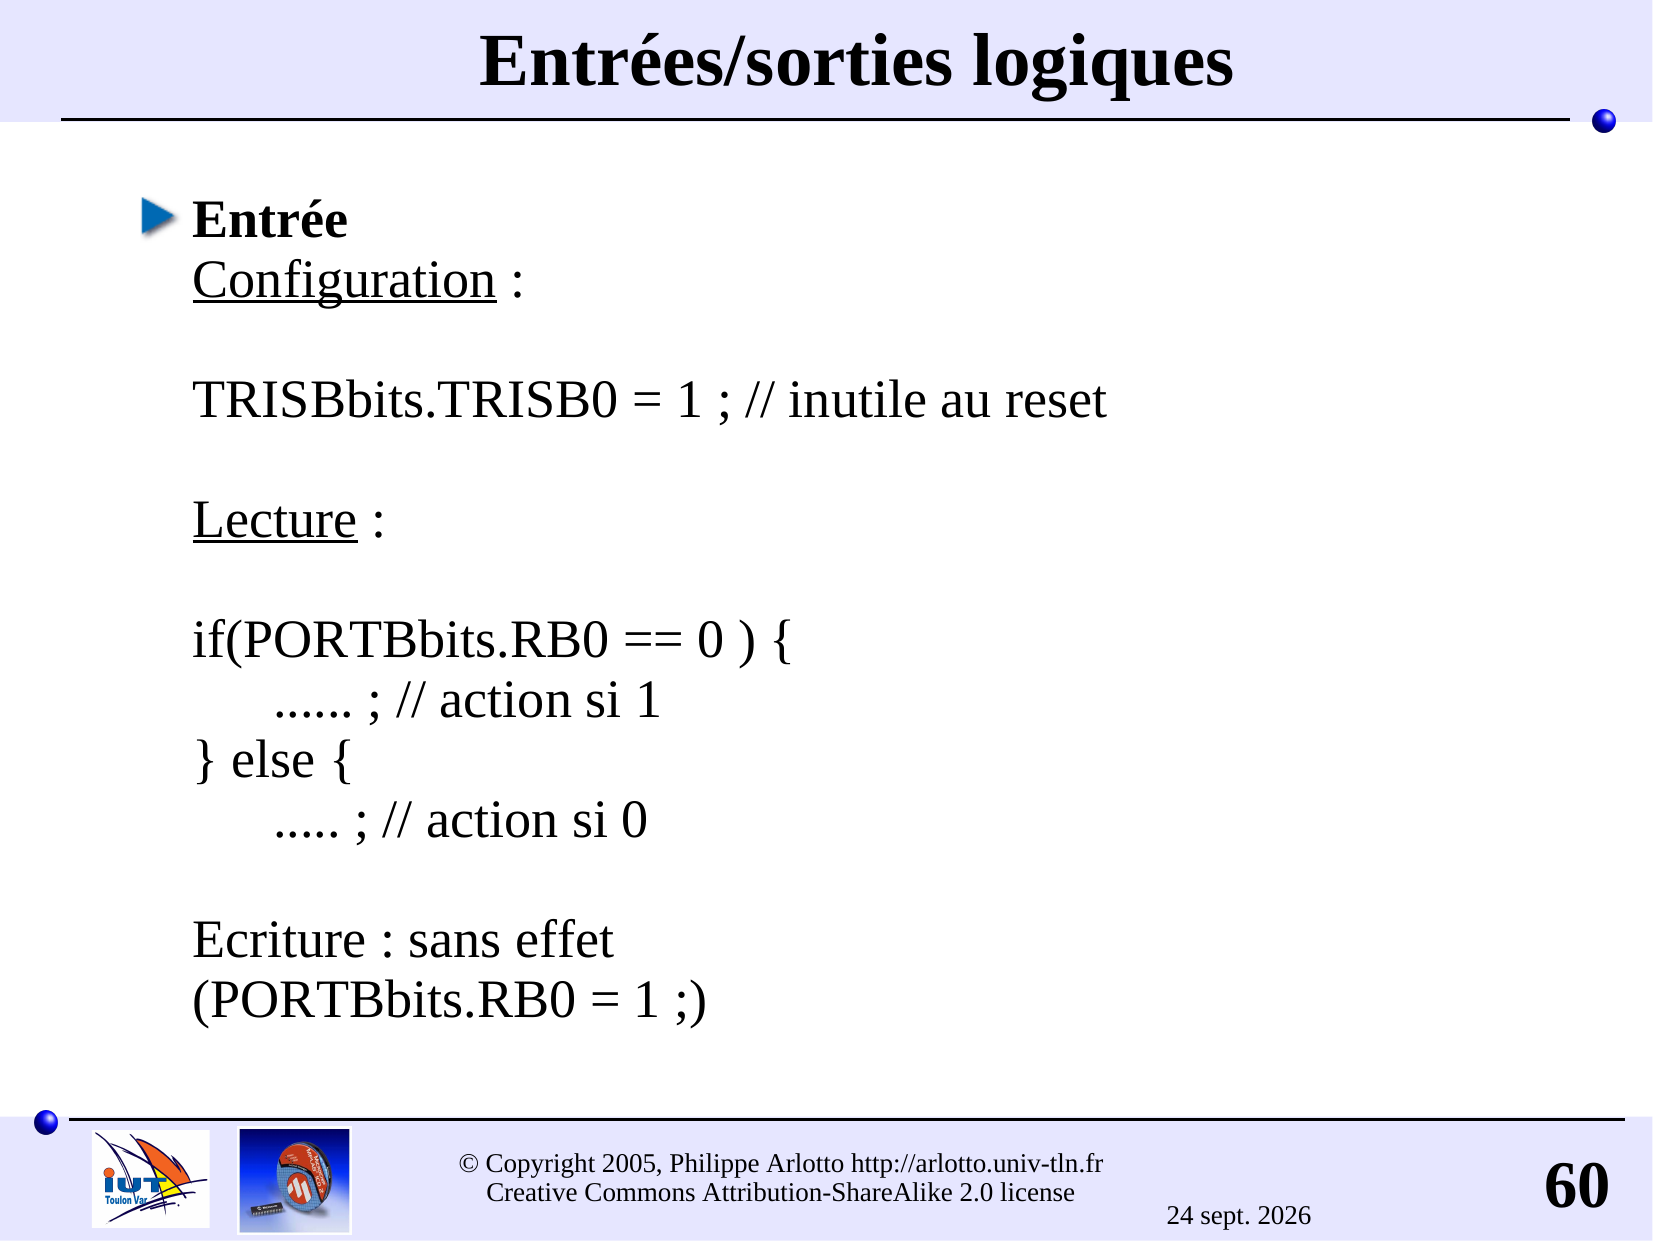

# Entrées/sorties logiques
Entrée
Configuration :
TRISBbits.TRISB0 = 1 ; // inutile au reset
Lecture :
if(PORTBbits.RB0 == 0 ) {
 ...... ; // action si 1
} else {
 ..... ; // action si 0
Ecriture : sans effet
(PORTBbits.RB0 = 1 ;)